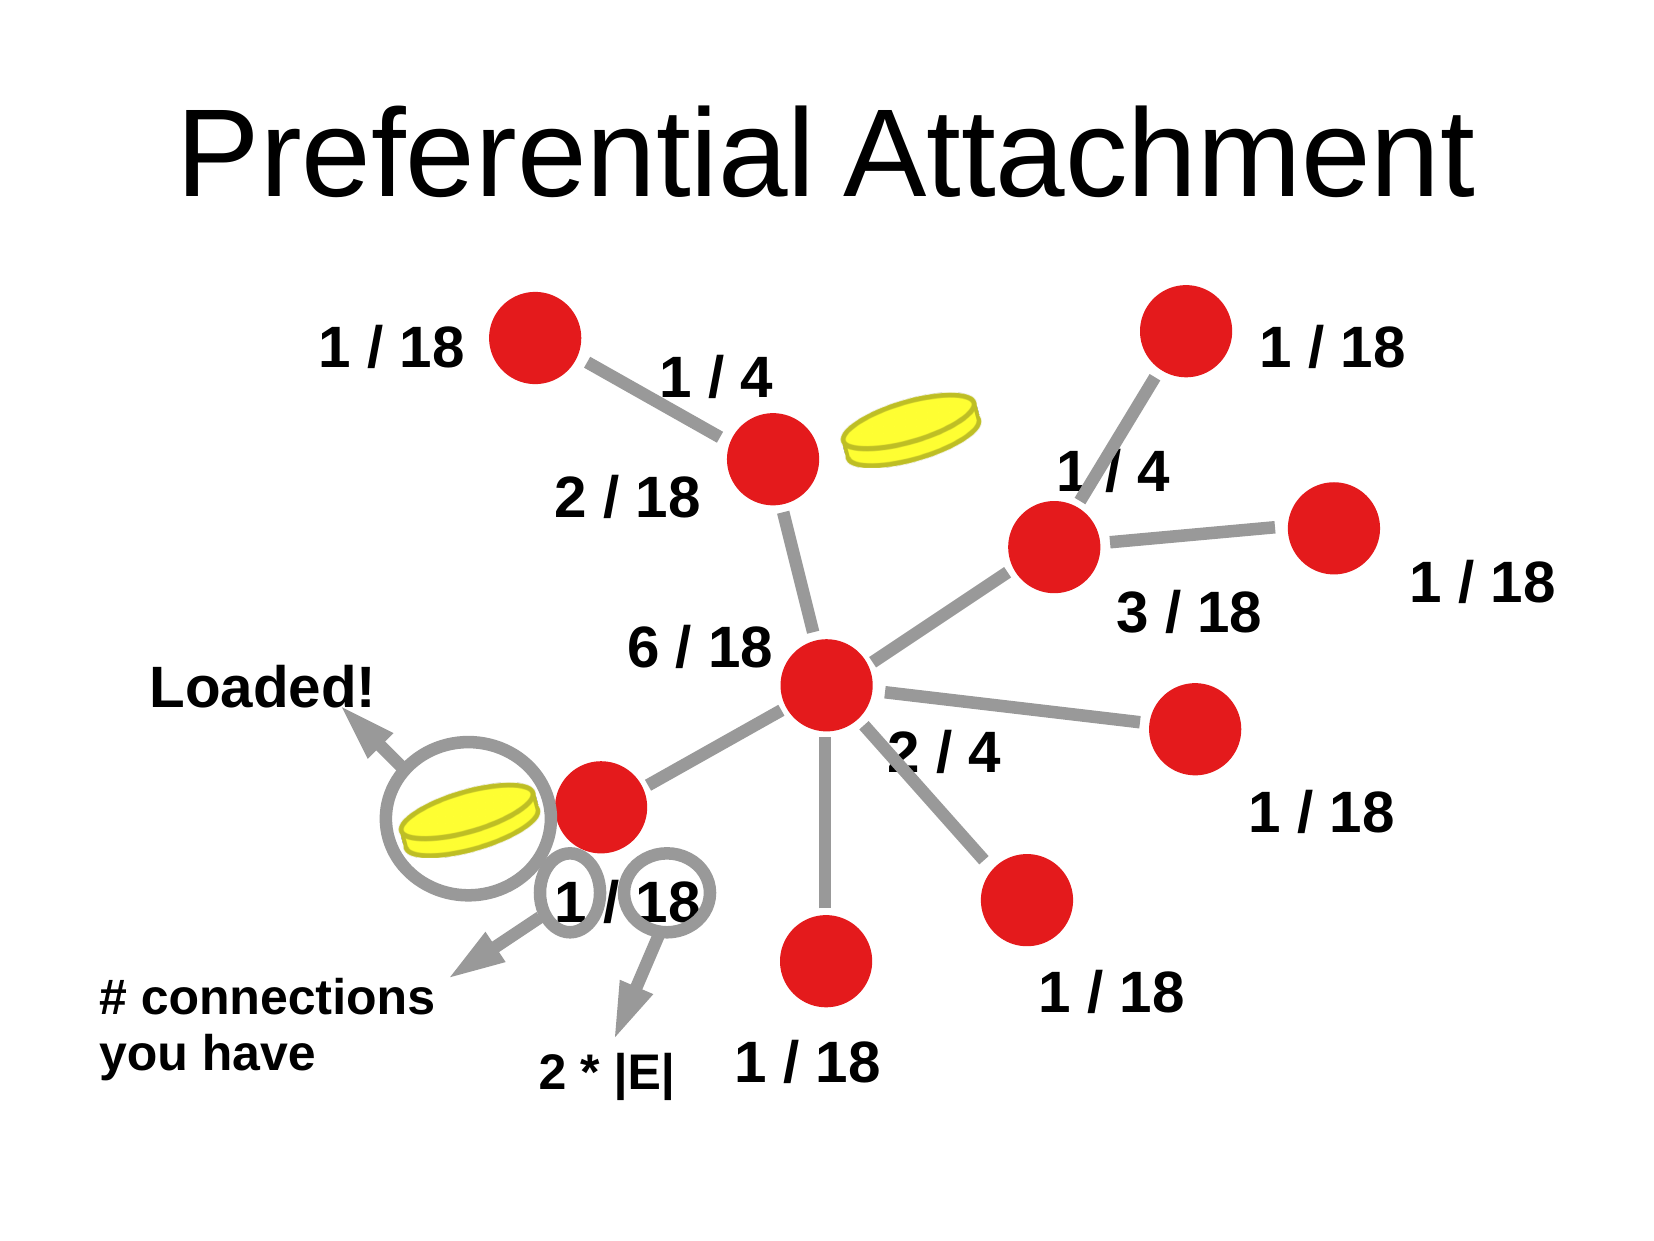

# Preferential Attachment
1 / 18
1 / 18
2 / 18
1 / 18
3 / 18
6 / 18
1 / 18
1 / 18
1 / 18
1 / 18
1 / 4
1 / 4
2 / 4
Loaded!
# connections
you have
2 * |E|